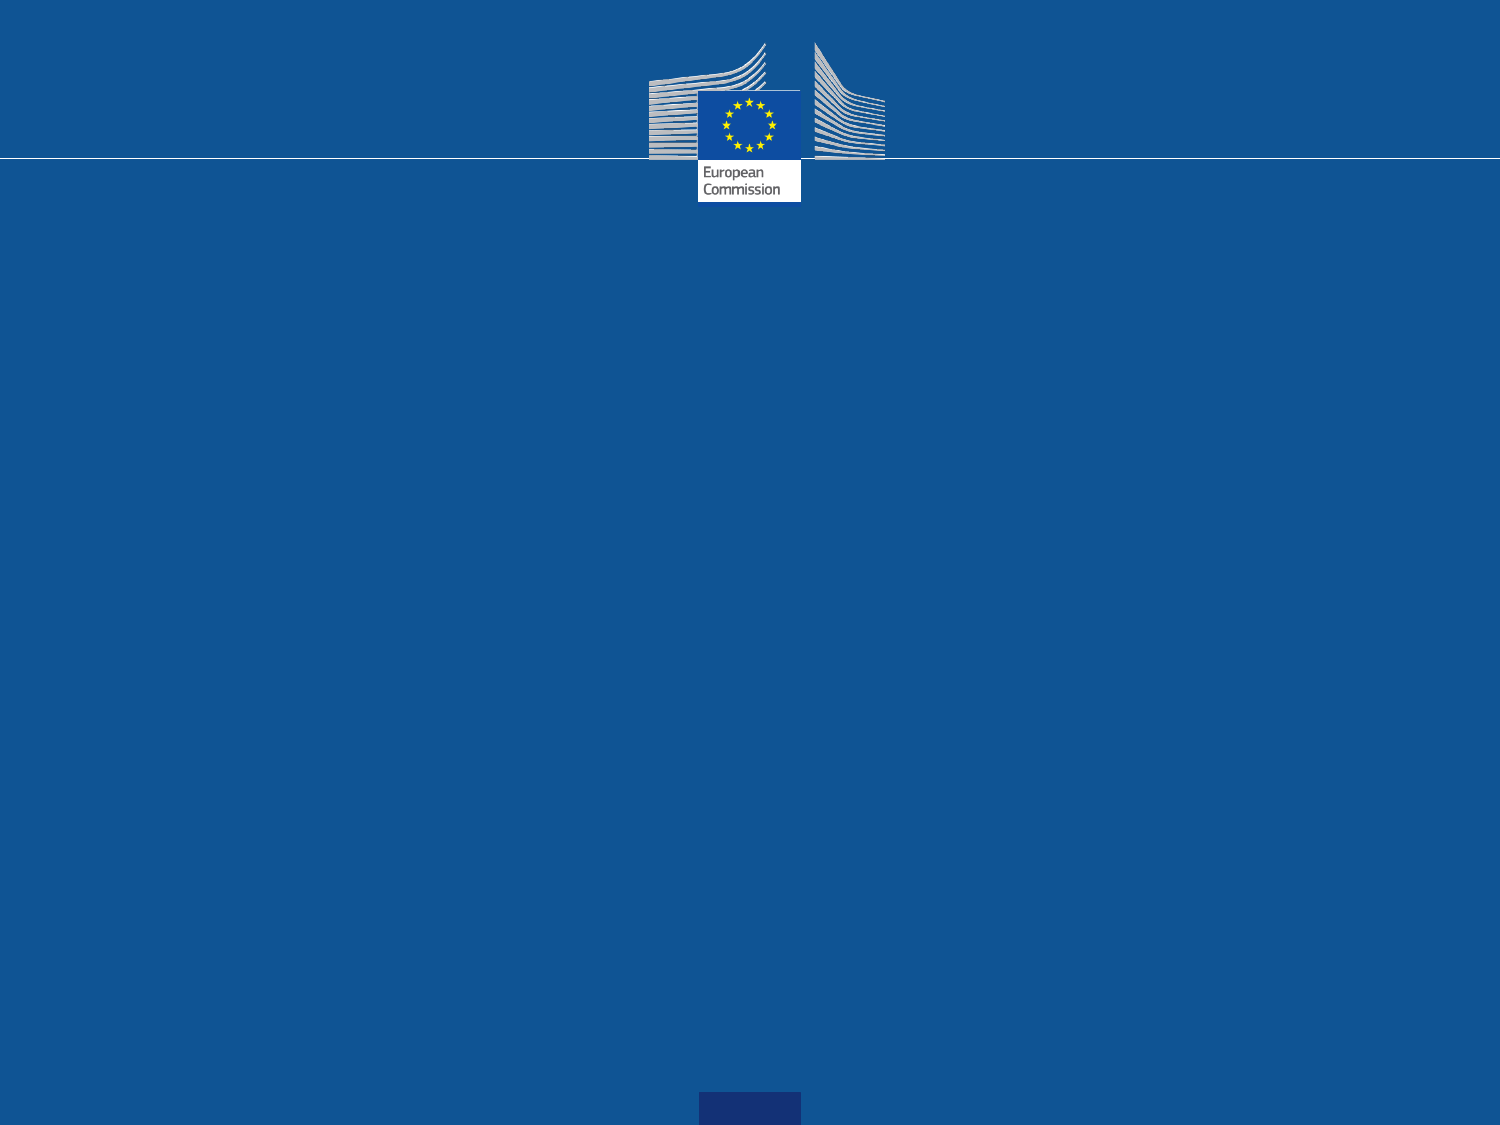

# Comunicazione sui temi europei e reti di informazione sull'UE